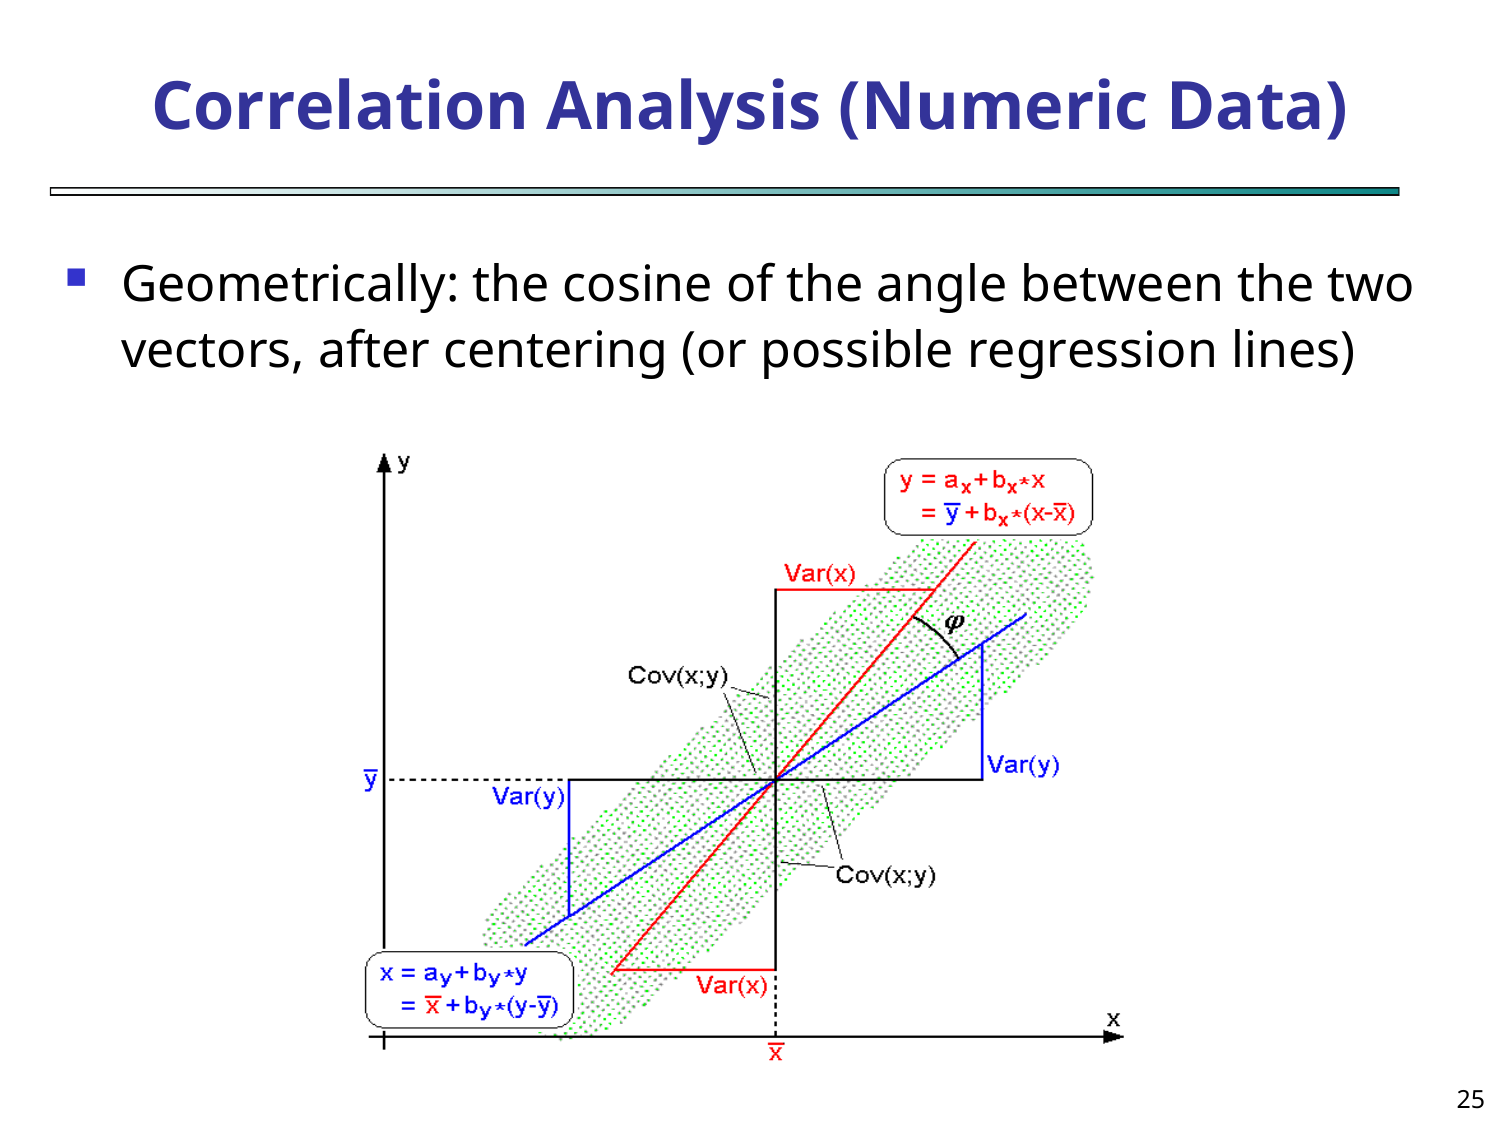

# Correlation Analysis (Numeric Data)
Geometrically: the cosine of the angle between the two vectors, after centering (or possible regression lines)